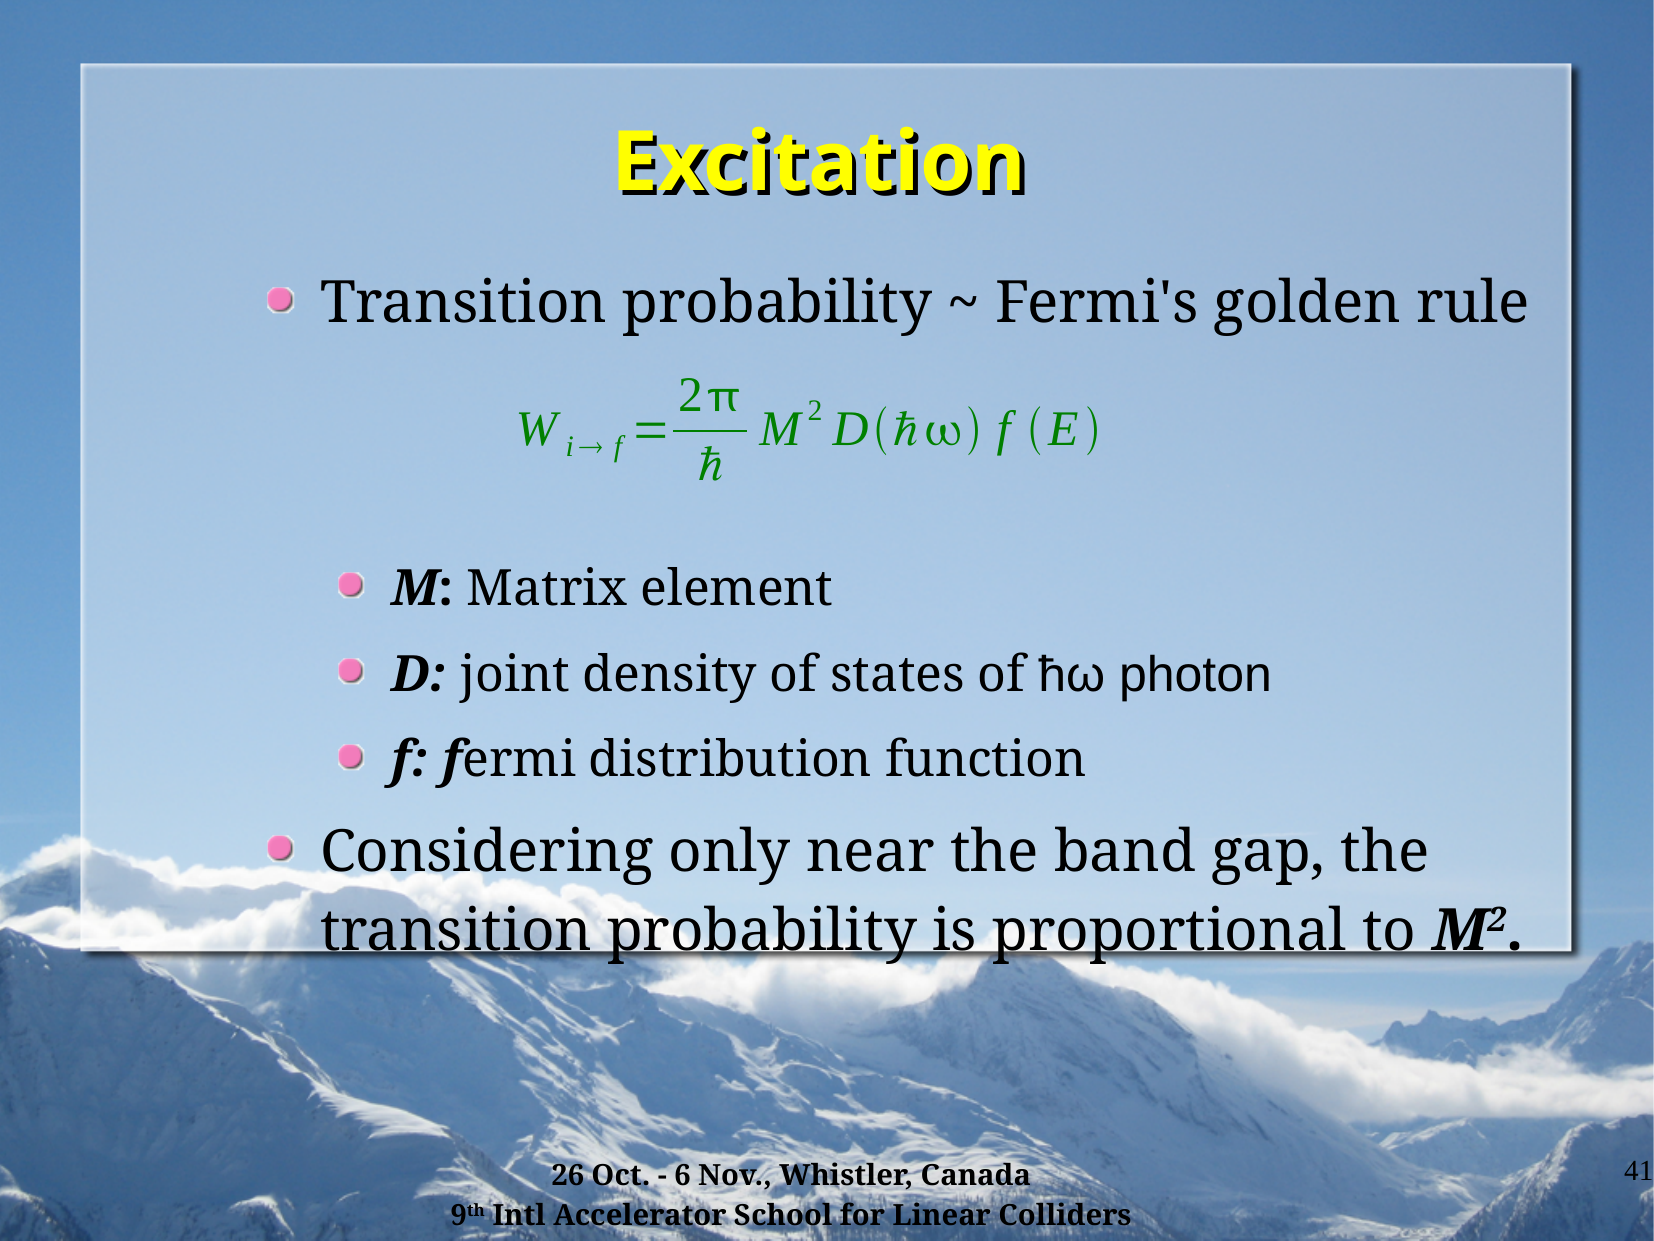

# Excitation
Transition probability ~ Fermi's golden rule
M: Matrix element
D: joint density of states of ħω photon
f: fermi distribution function
Considering only near the band gap, the transition probability is proportional to M2.
41